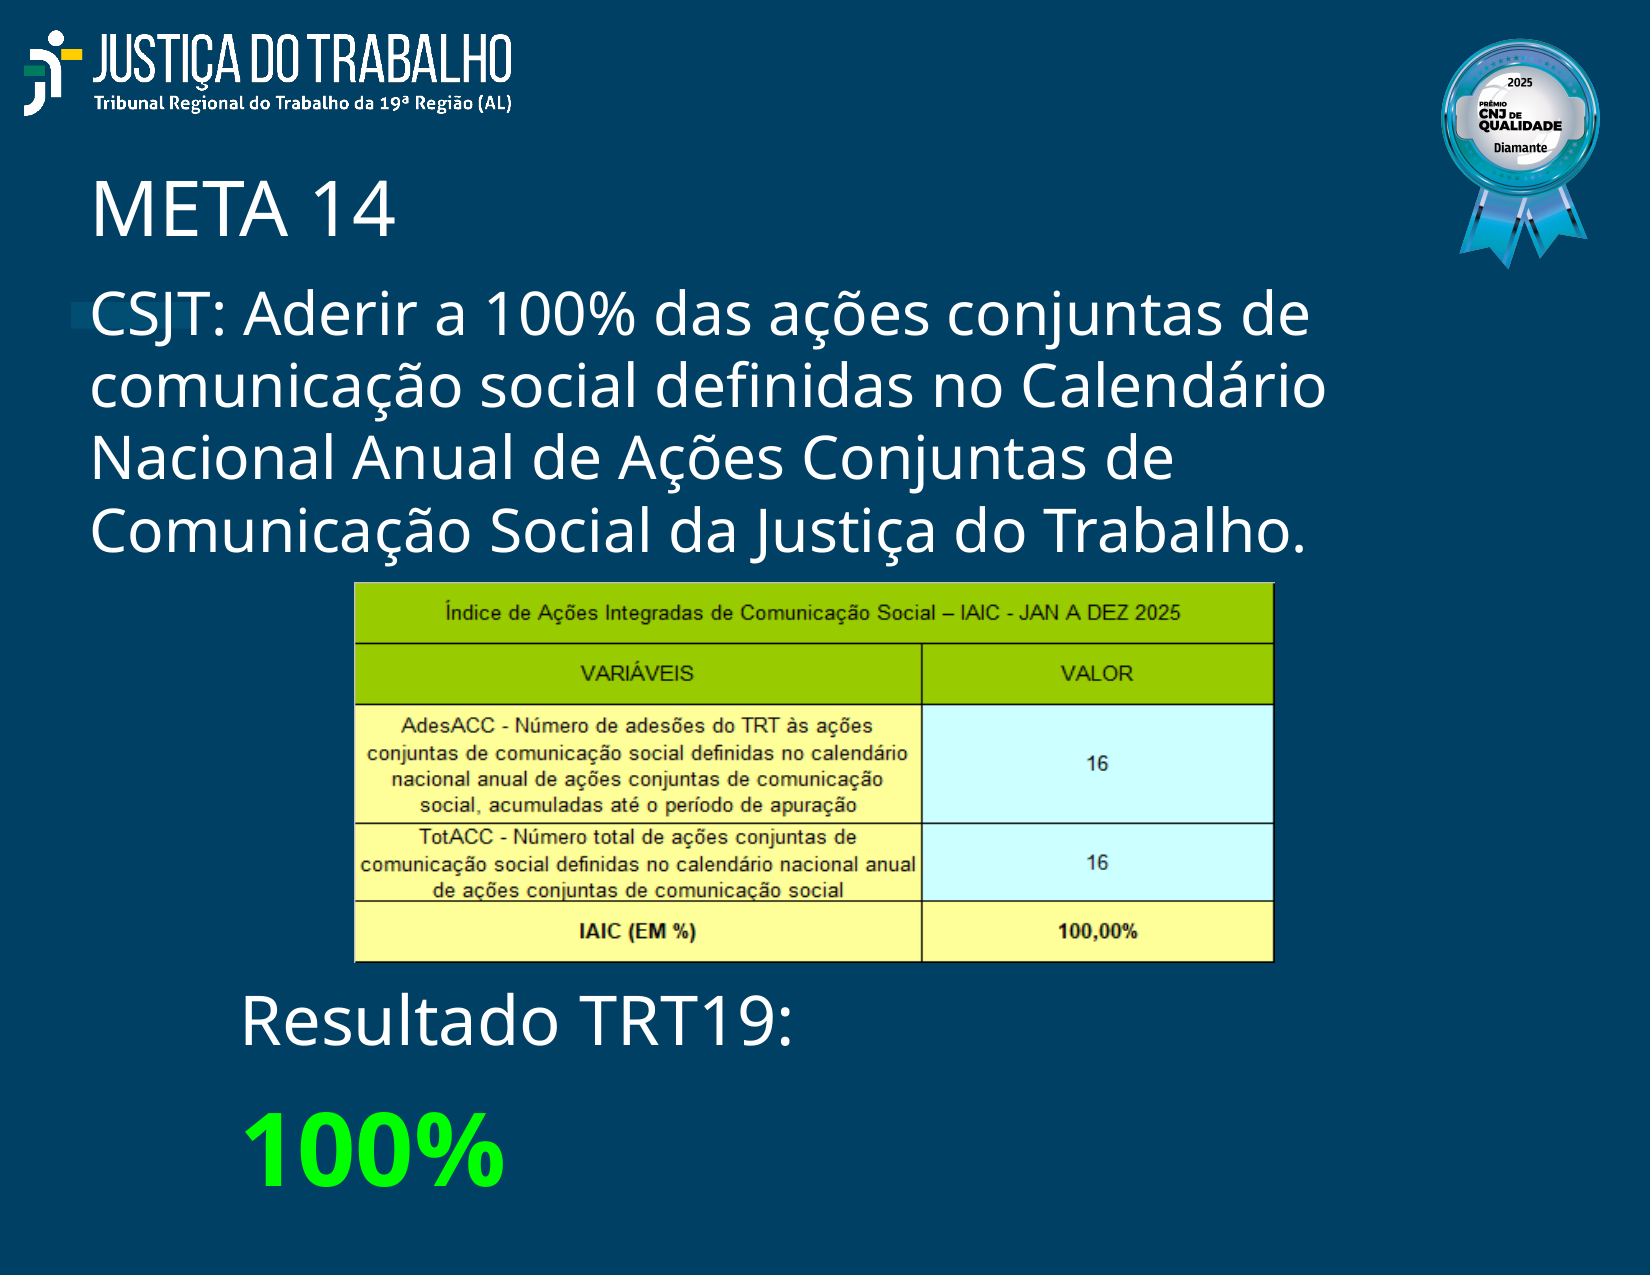

META 14
CSJT: Aderir a 100% das ações conjuntas de comunicação social definidas no Calendário Nacional Anual de Ações Conjuntas de Comunicação Social da Justiça do Trabalho.
 		Resultado TRT19:
		100%